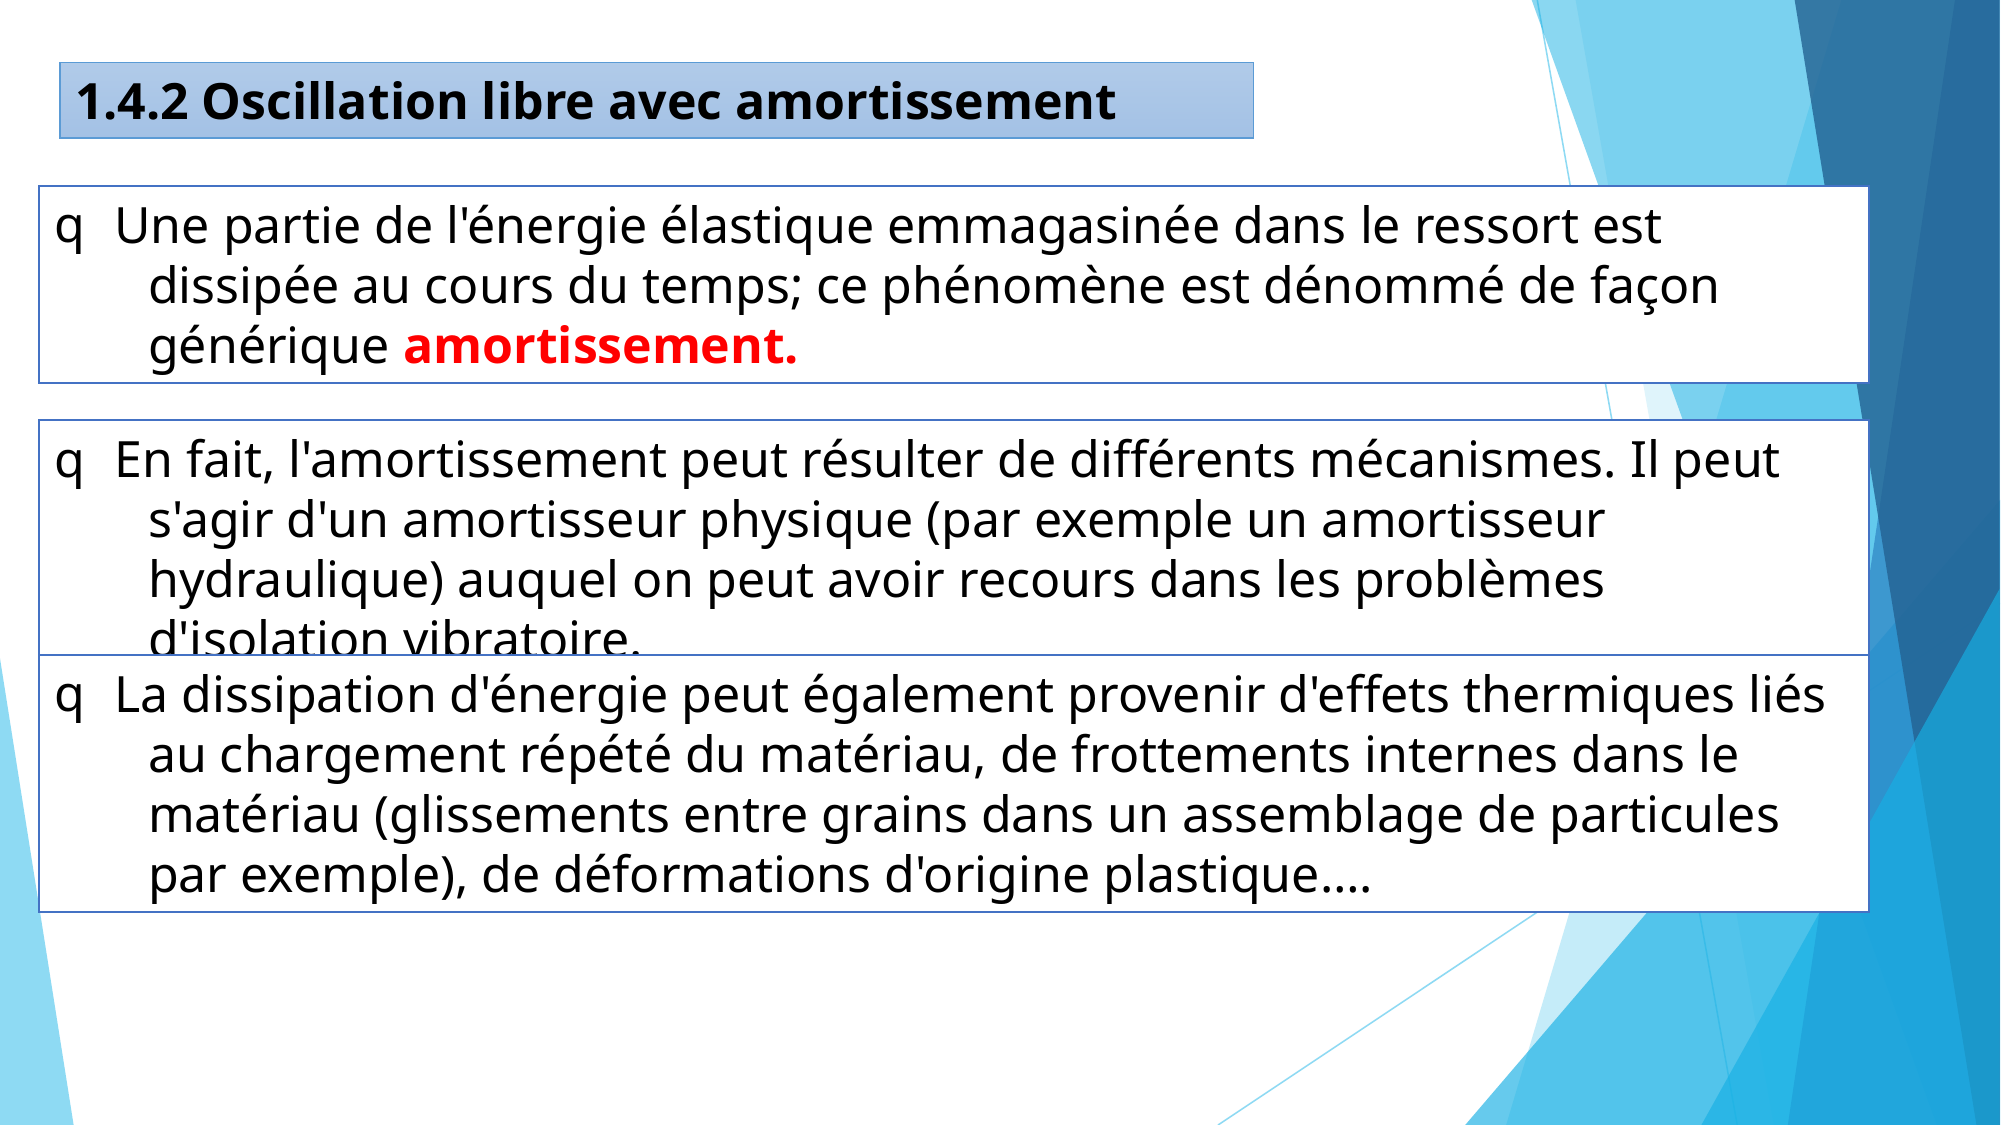

1.4.2 Oscillation libre avec amortissement
 Une partie de l'énergie élastique emmagasinée dans le ressort est dissipée au cours du temps; ce phénomène est dénommé de façon générique amortissement.
 En fait, l'amortissement peut résulter de différents mécanismes. Il peut s'agir d'un amortisseur physique (par exemple un amortisseur hydraulique) auquel on peut avoir recours dans les problèmes d'isolation vibratoire.
 La dissipation d'énergie peut également provenir d'effets thermiques liés au chargement répété du matériau, de frottements internes dans le matériau (glissements entre grains dans un assemblage de particules par exemple), de déformations d'origine plastique….